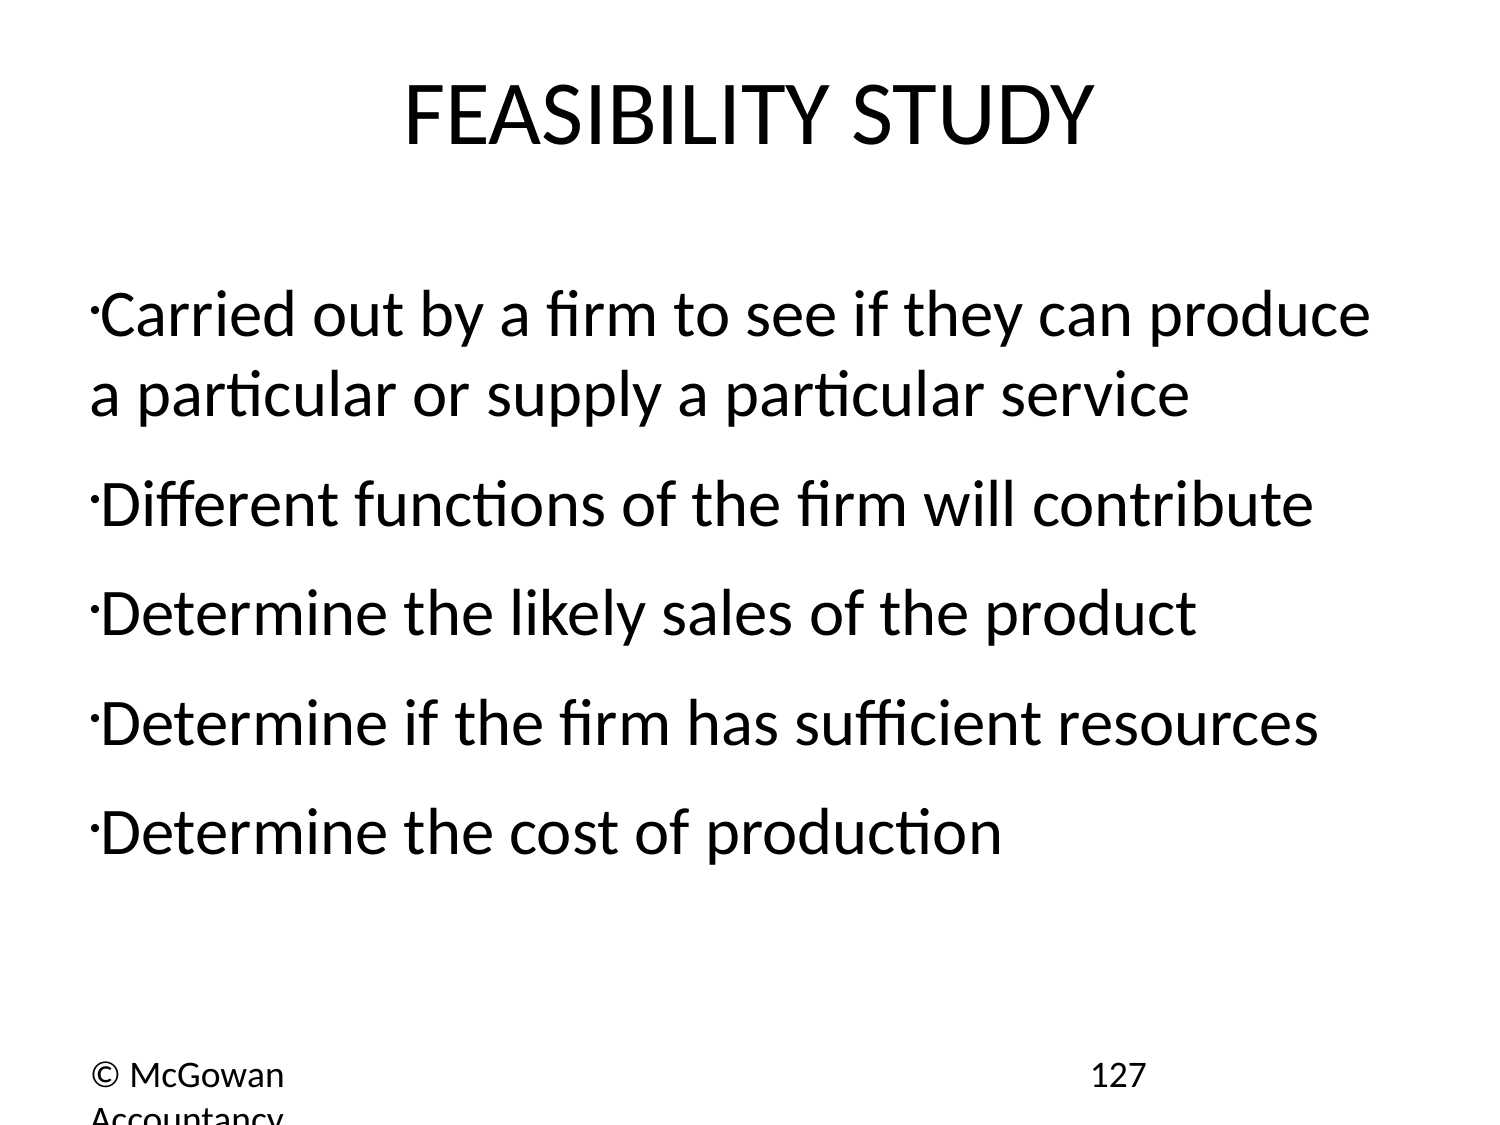

# FEASIBILITY STUDY
Carried out by a firm to see if they can produce a particular or supply a particular service
Different functions of the firm will contribute
Determine the likely sales of the product
Determine if the firm has sufficient resources
Determine the cost of production
© McGowan Accountancy Services
127